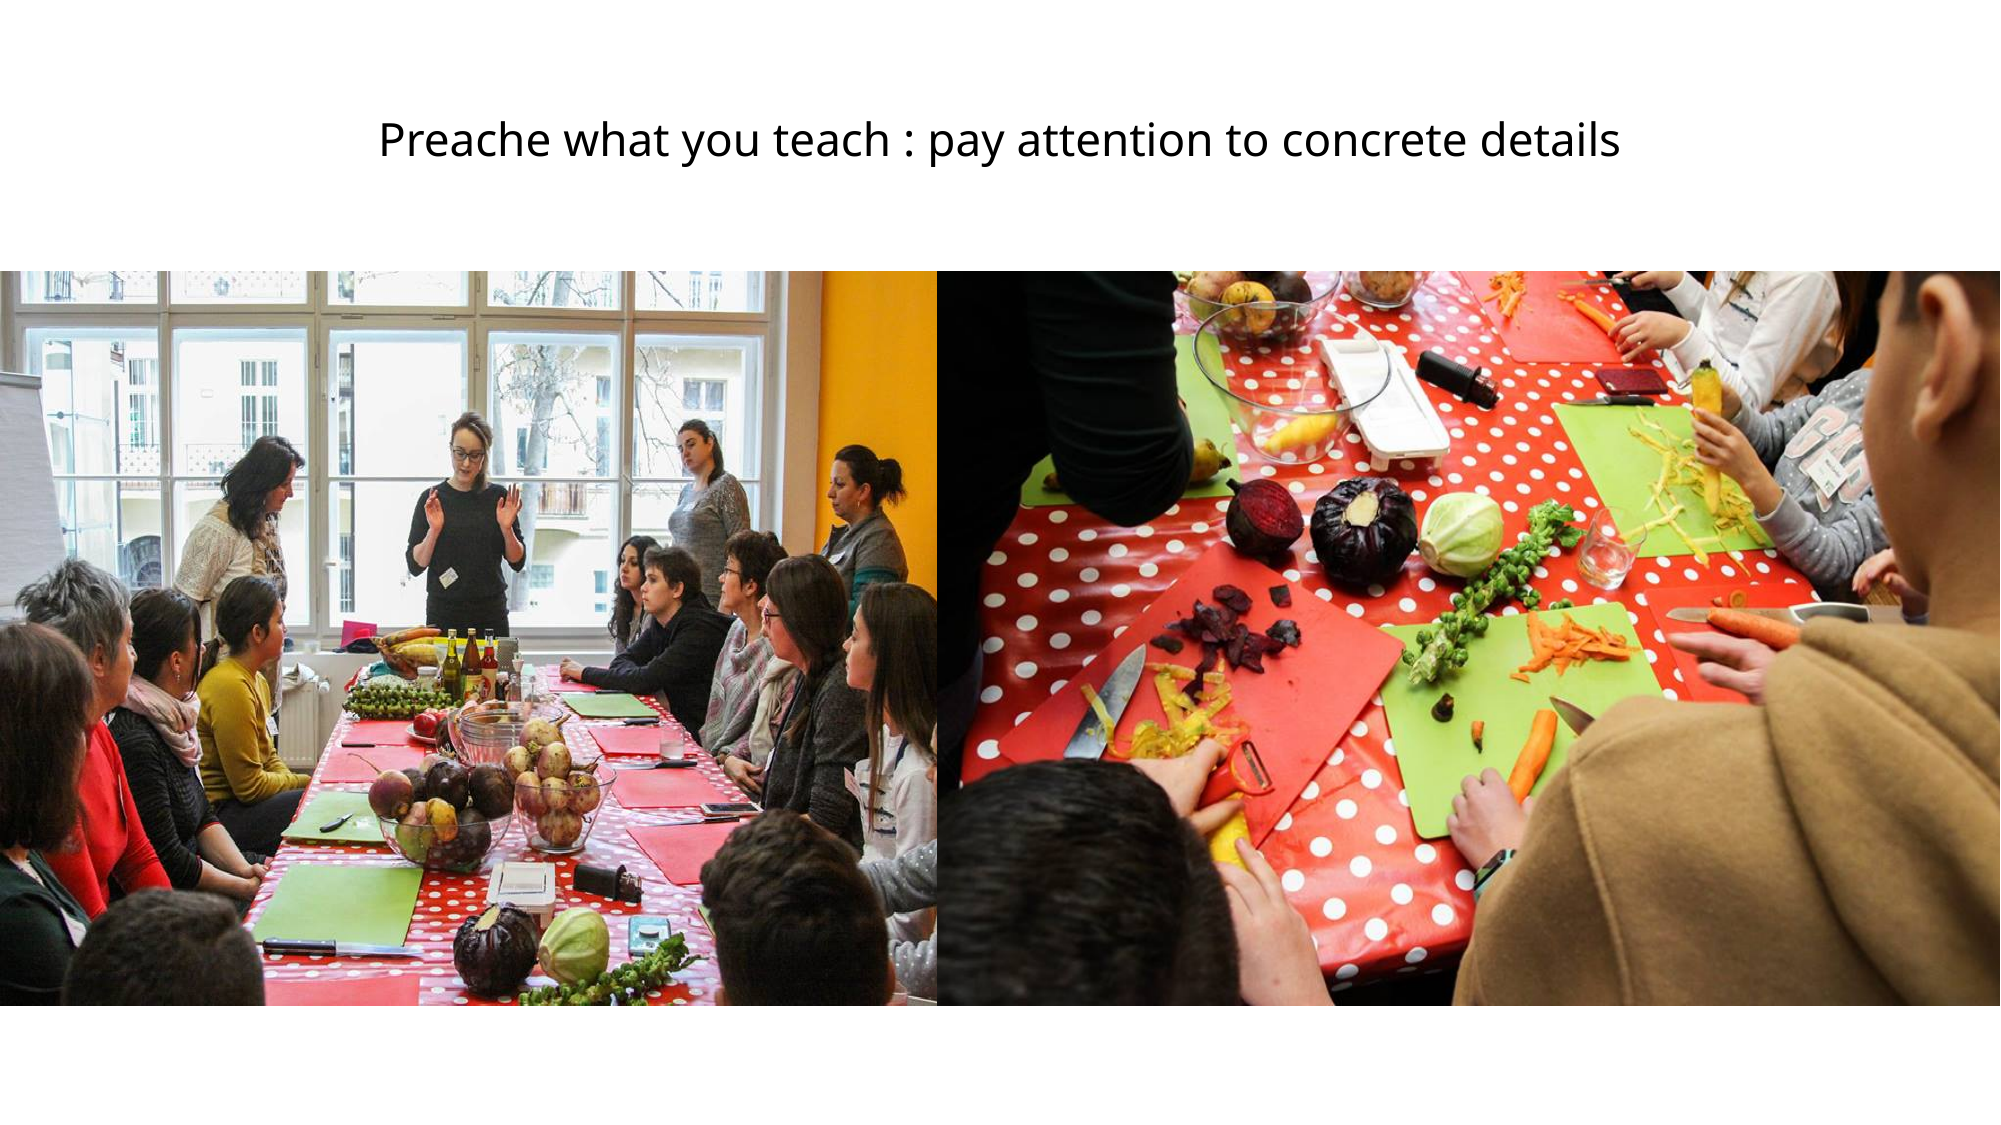

# Preache what you teach : pay attention to concrete details